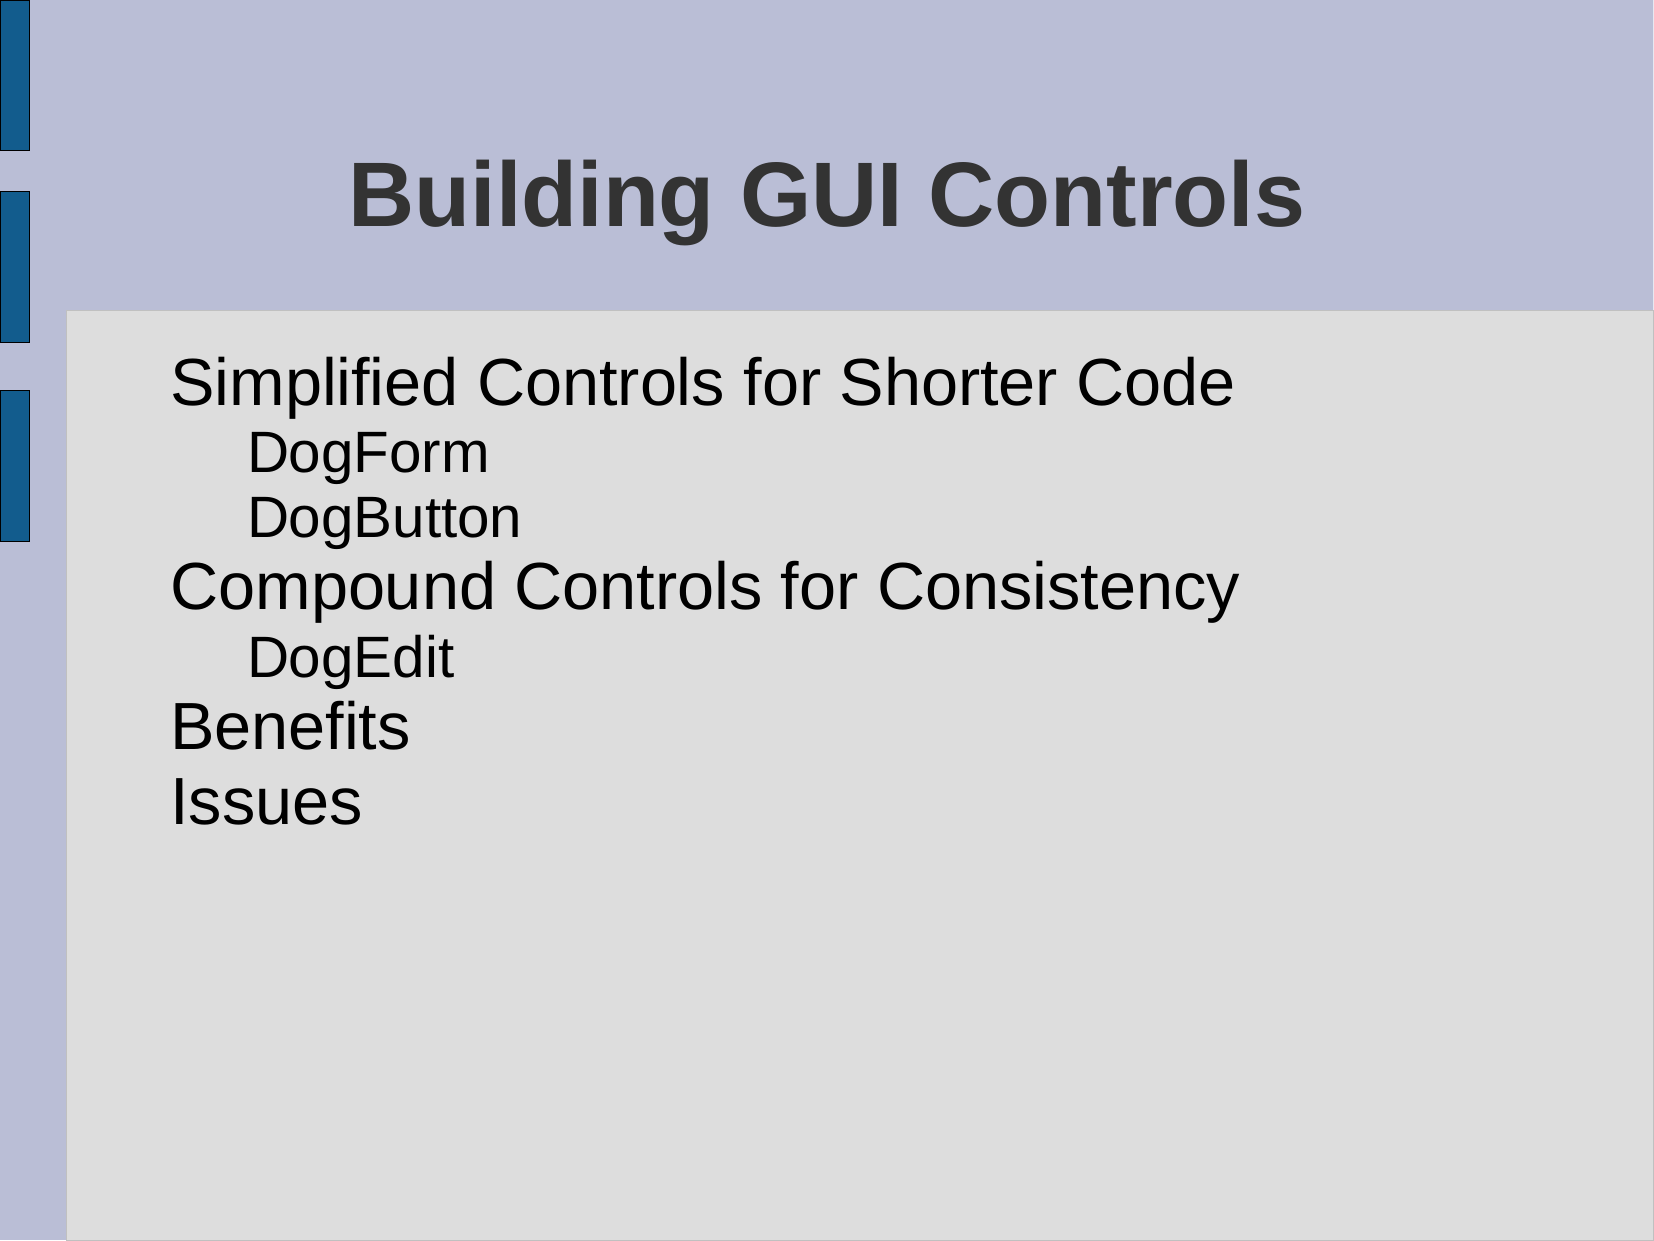

# Building GUI Controls
Simplified Controls for Shorter Code
DogForm
DogButton
Compound Controls for Consistency
DogEdit
Benefits
Issues